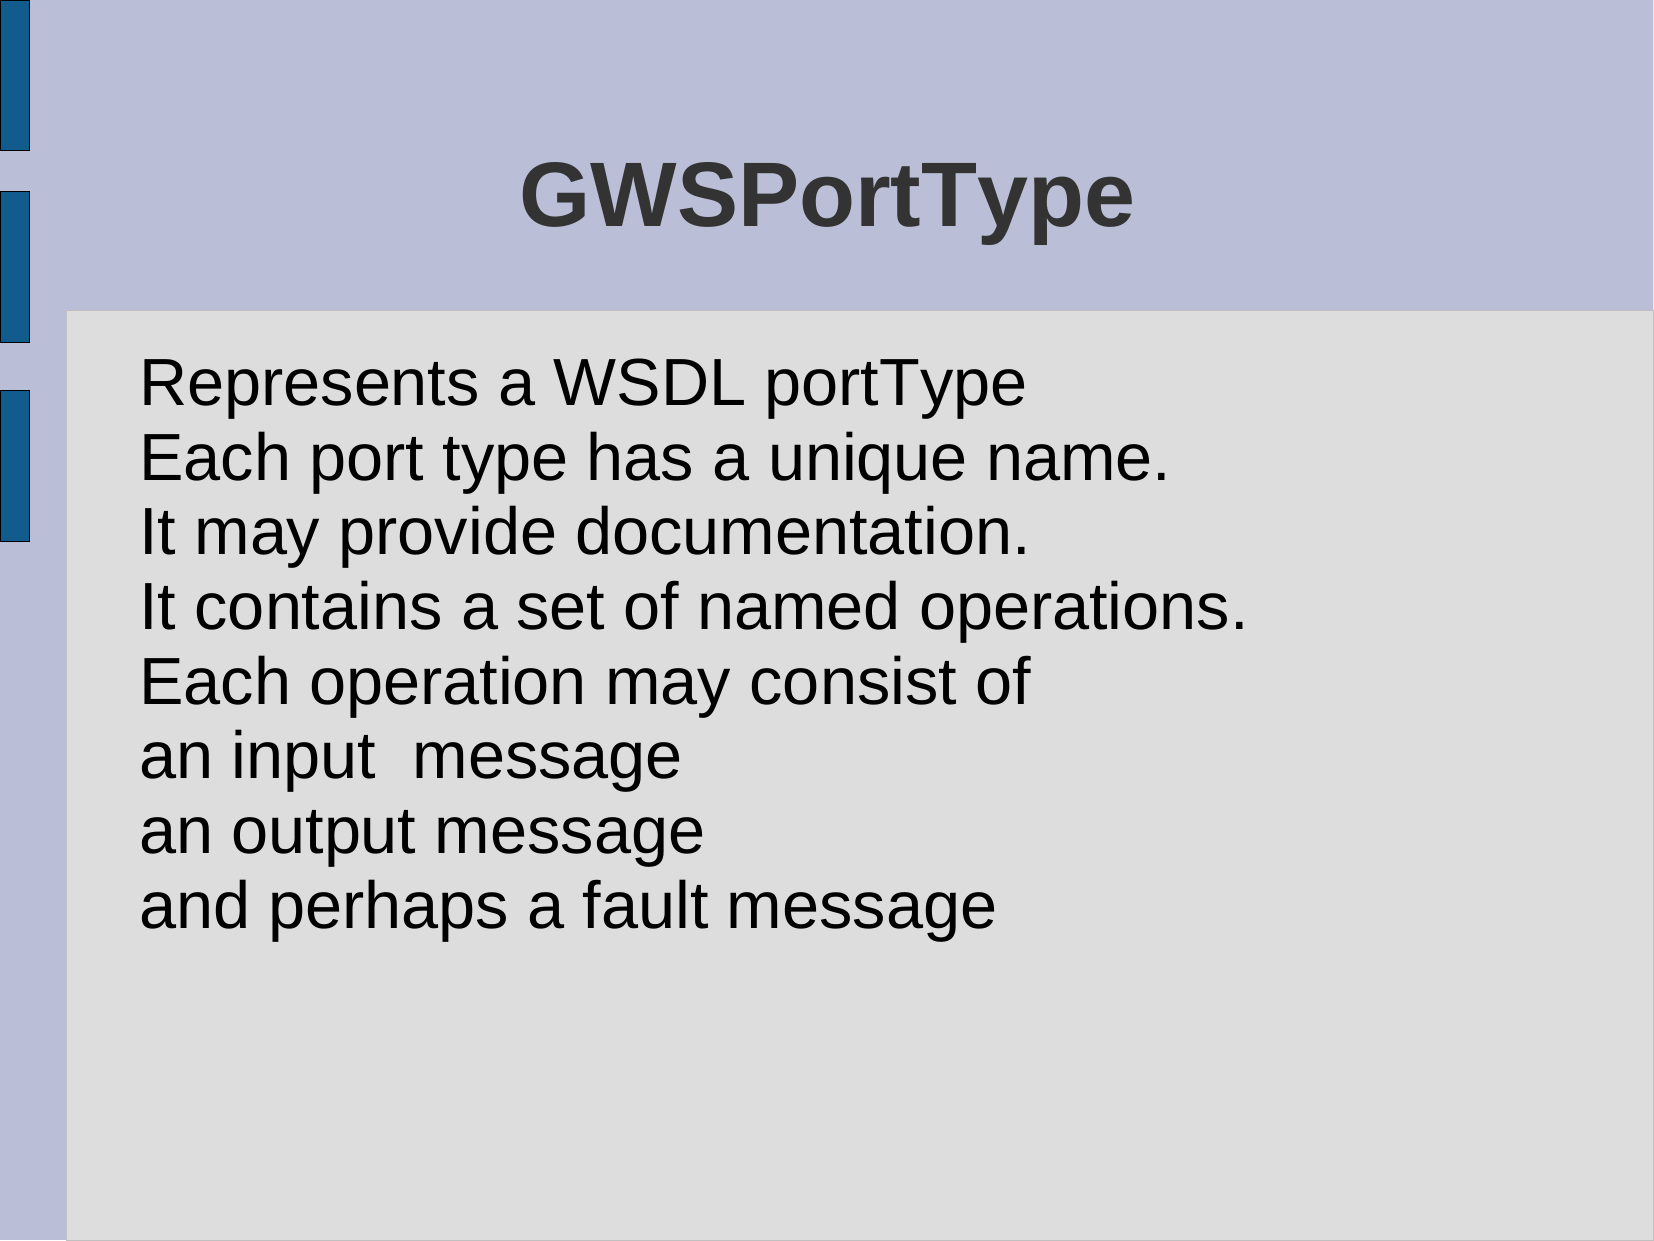

# GWSPortType
Represents a WSDL portType
Each port type has a unique name.
It may provide documentation.
It contains a set of named operations.
Each operation may consist of
an input message
an output message
and perhaps a fault message